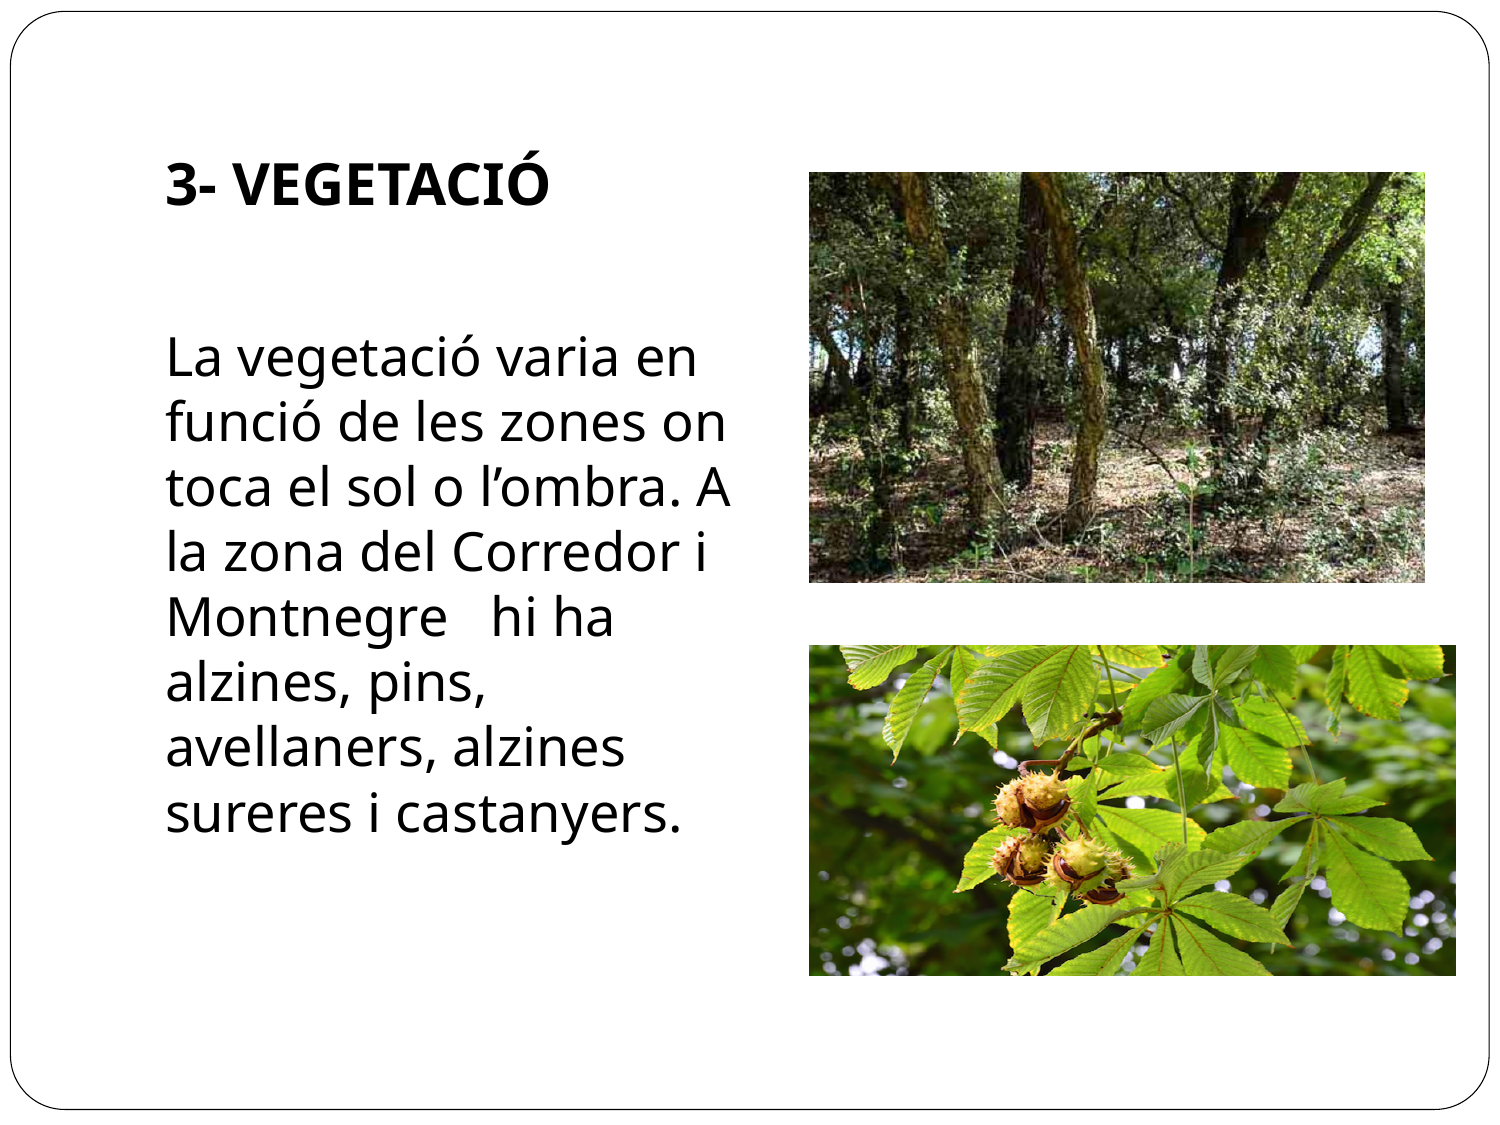

# 3- VEGETACIÓ
La vegetació varia en funció de les zones on toca el sol o l’ombra. A la zona del Corredor i Montnegre hi ha alzines, pins, avellaners, alzines sureres i castanyers.